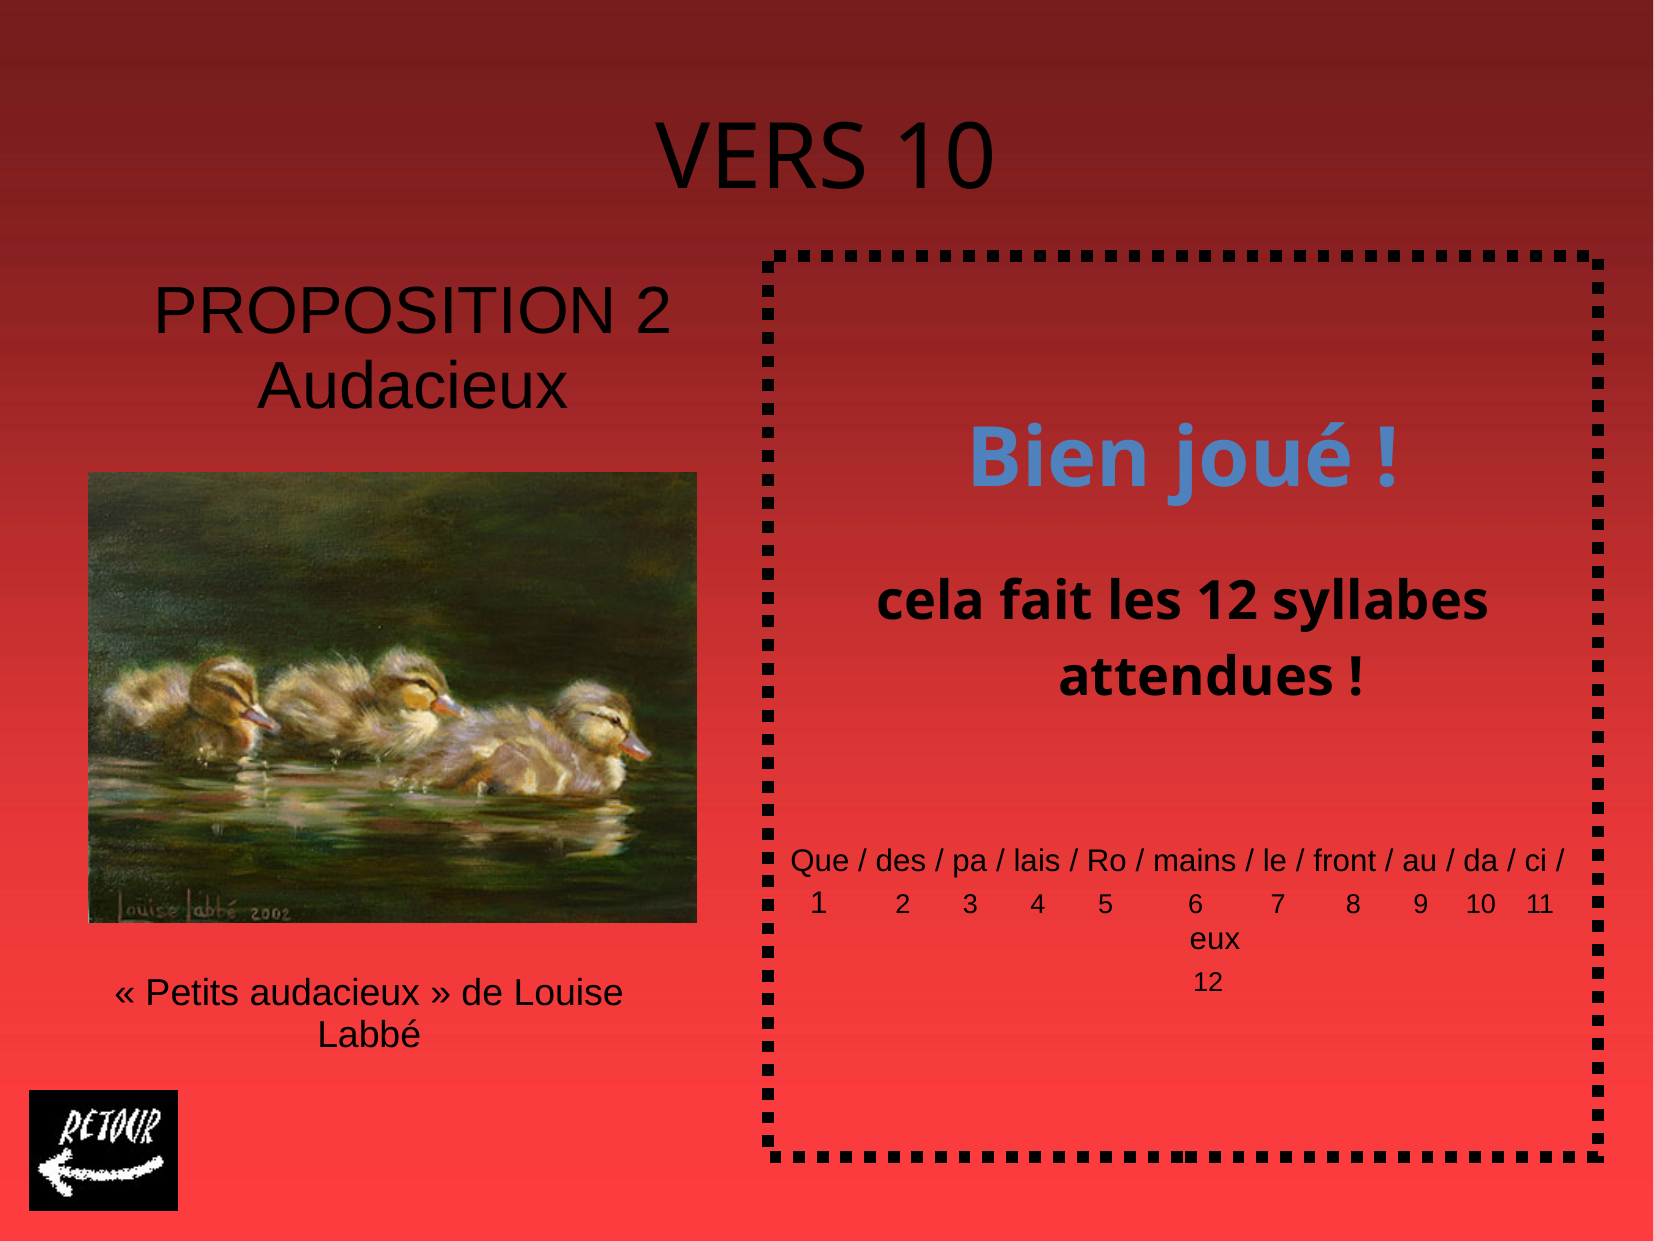

VERS 10
# Bien joué !
cela fait les 12 syllabes attendues !
Que / des / pa / lais / Ro / mains / le / front / au / da / ci /
 1 2 3 4 5 6 7 8 9 10 11 eux
 12
PROPOSITION 2
Audacieux
« Petits audacieux » de Louise Labbé